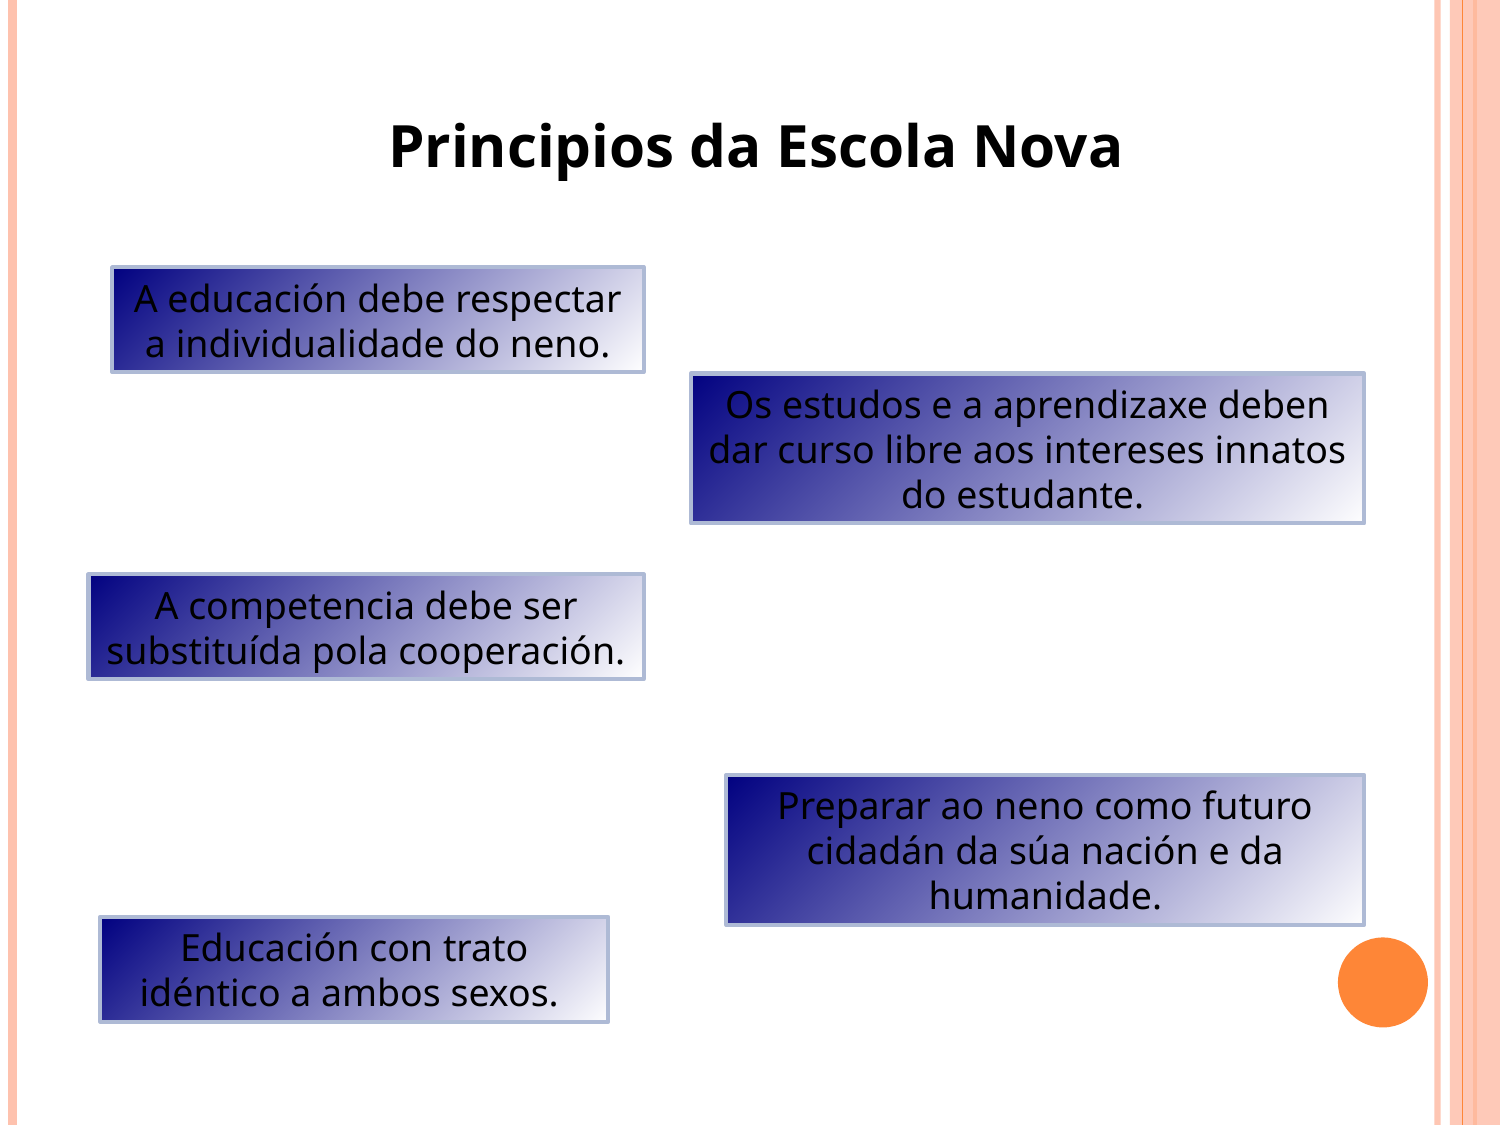

Principios da Escola Nova
A educación debe respectar a individualidade do neno.
Os estudos e a aprendizaxe deben dar curso libre aos intereses innatos do estudante.
A competencia debe ser substituída pola cooperación.
Preparar ao neno como futuro cidadán da súa nación e da humanidade.
Educación con trato idéntico a ambos sexos.